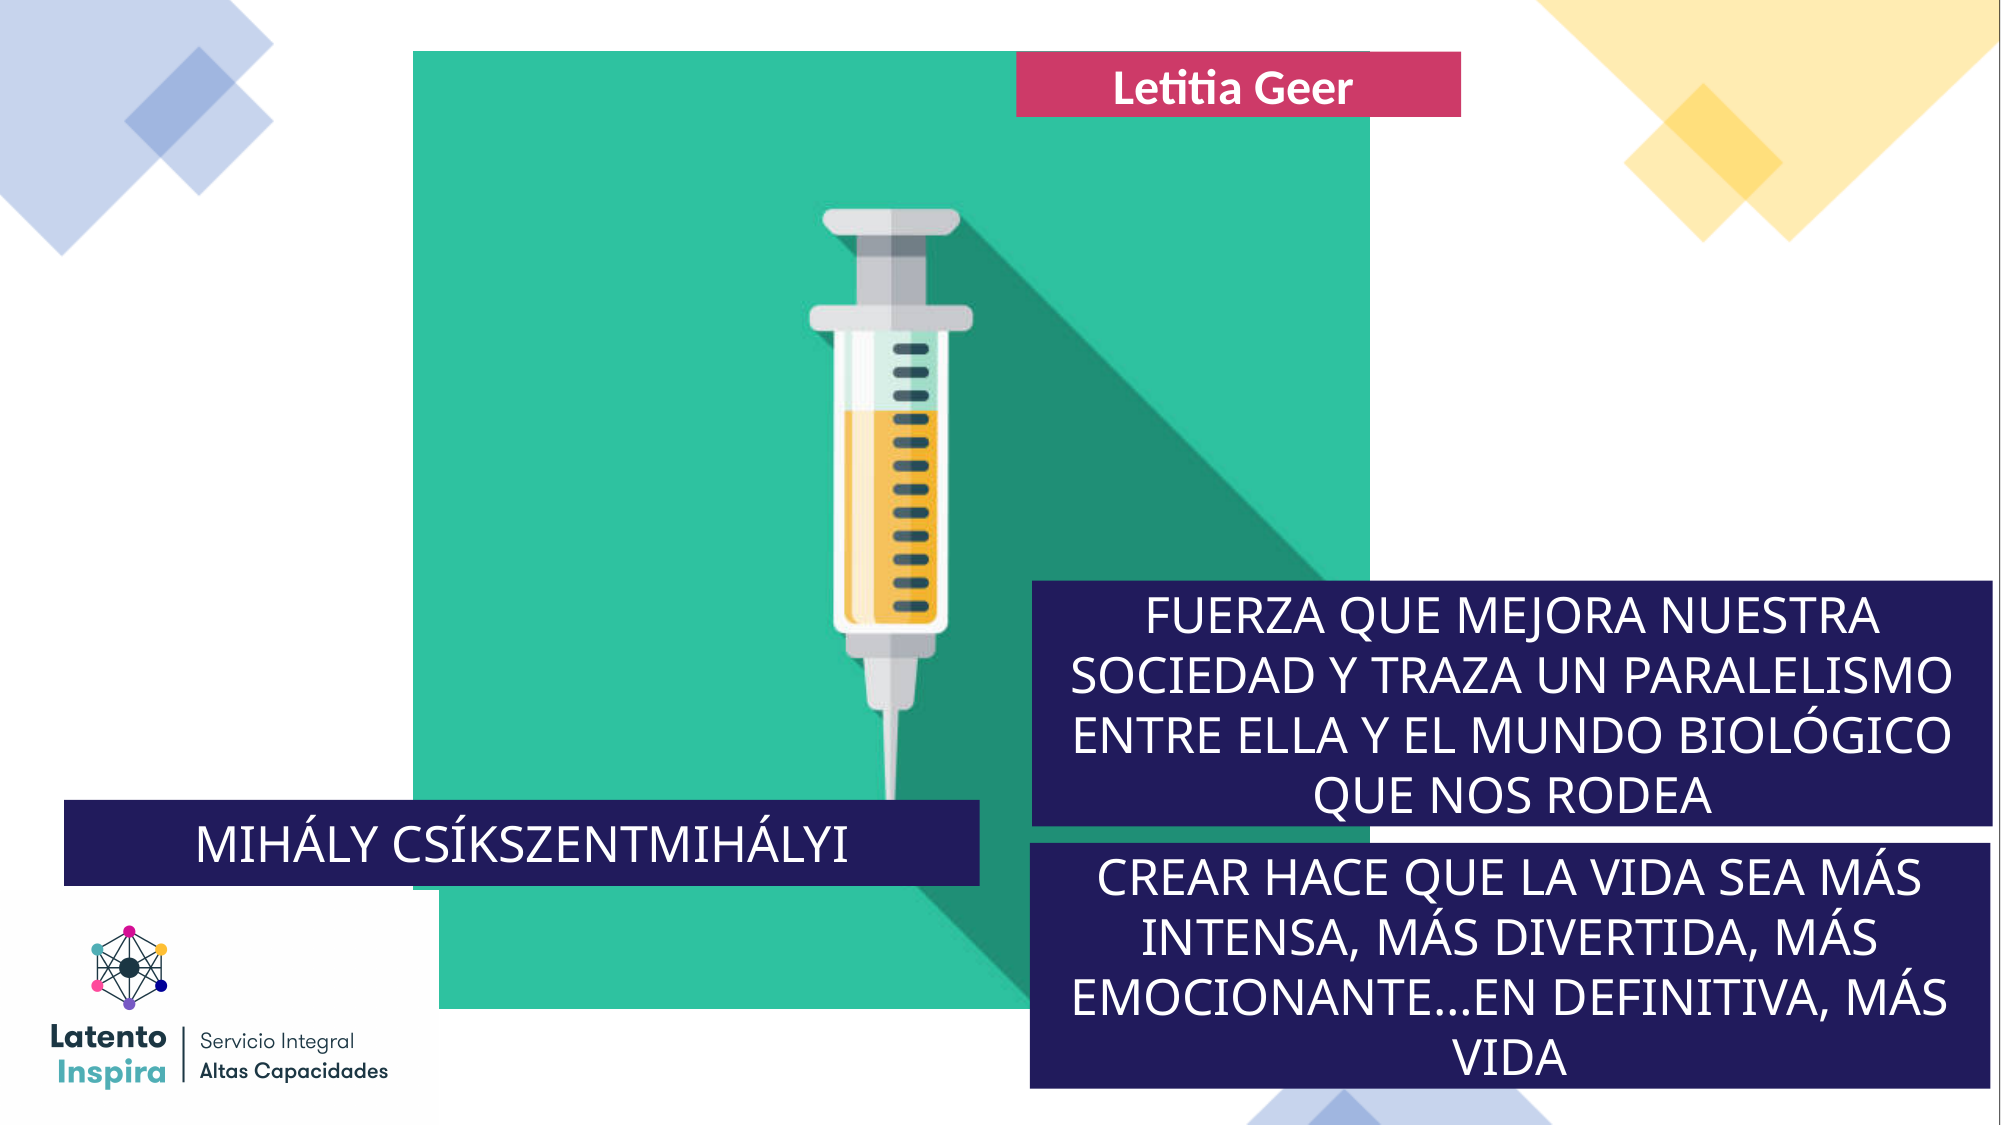

Letitia Geer
FUERZA QUE MEJORA NUESTRA SOCIEDAD Y TRAZA UN PARALELISMO ENTRE ELLA Y EL MUNDO BIOLÓGICO QUE NOS RODEA
MIHÁLY CSÍKSZENTMIHÁLYI
CREAR HACE QUE LA VIDA SEA MÁS INTENSA, MÁS DIVERTIDA, MÁS EMOCIONANTE…EN DEFINITIVA, MÁS VIDA